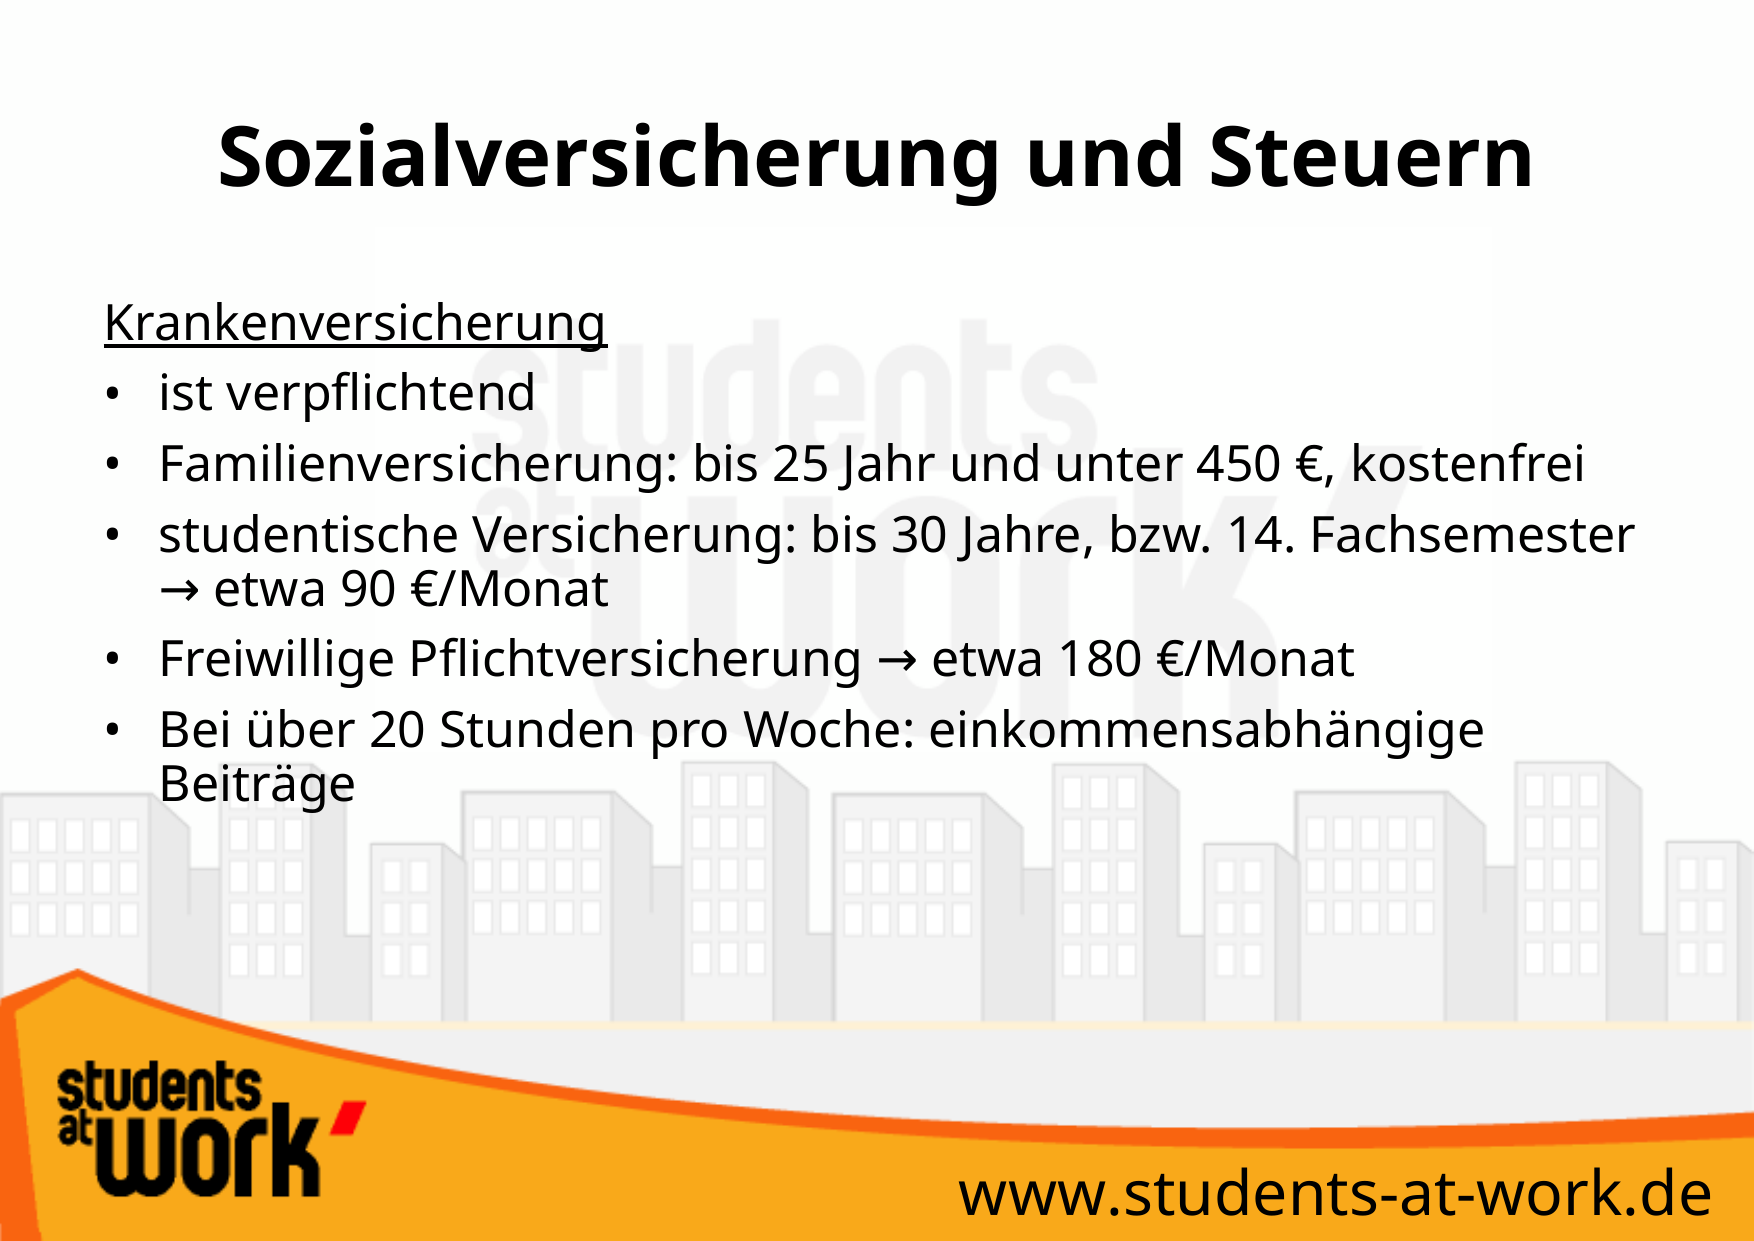

# Sozialversicherung und Steuern
Krankenversicherung
ist verpflichtend
Familienversicherung: bis 25 Jahr und unter 450 €, kostenfrei
studentische Versicherung: bis 30 Jahre, bzw. 14. Fachsemester → etwa 90 €/Monat
Freiwillige Pflichtversicherung → etwa 180 €/Monat
Bei über 20 Stunden pro Woche: einkommensabhängige Beiträge
www.students-at-work.de